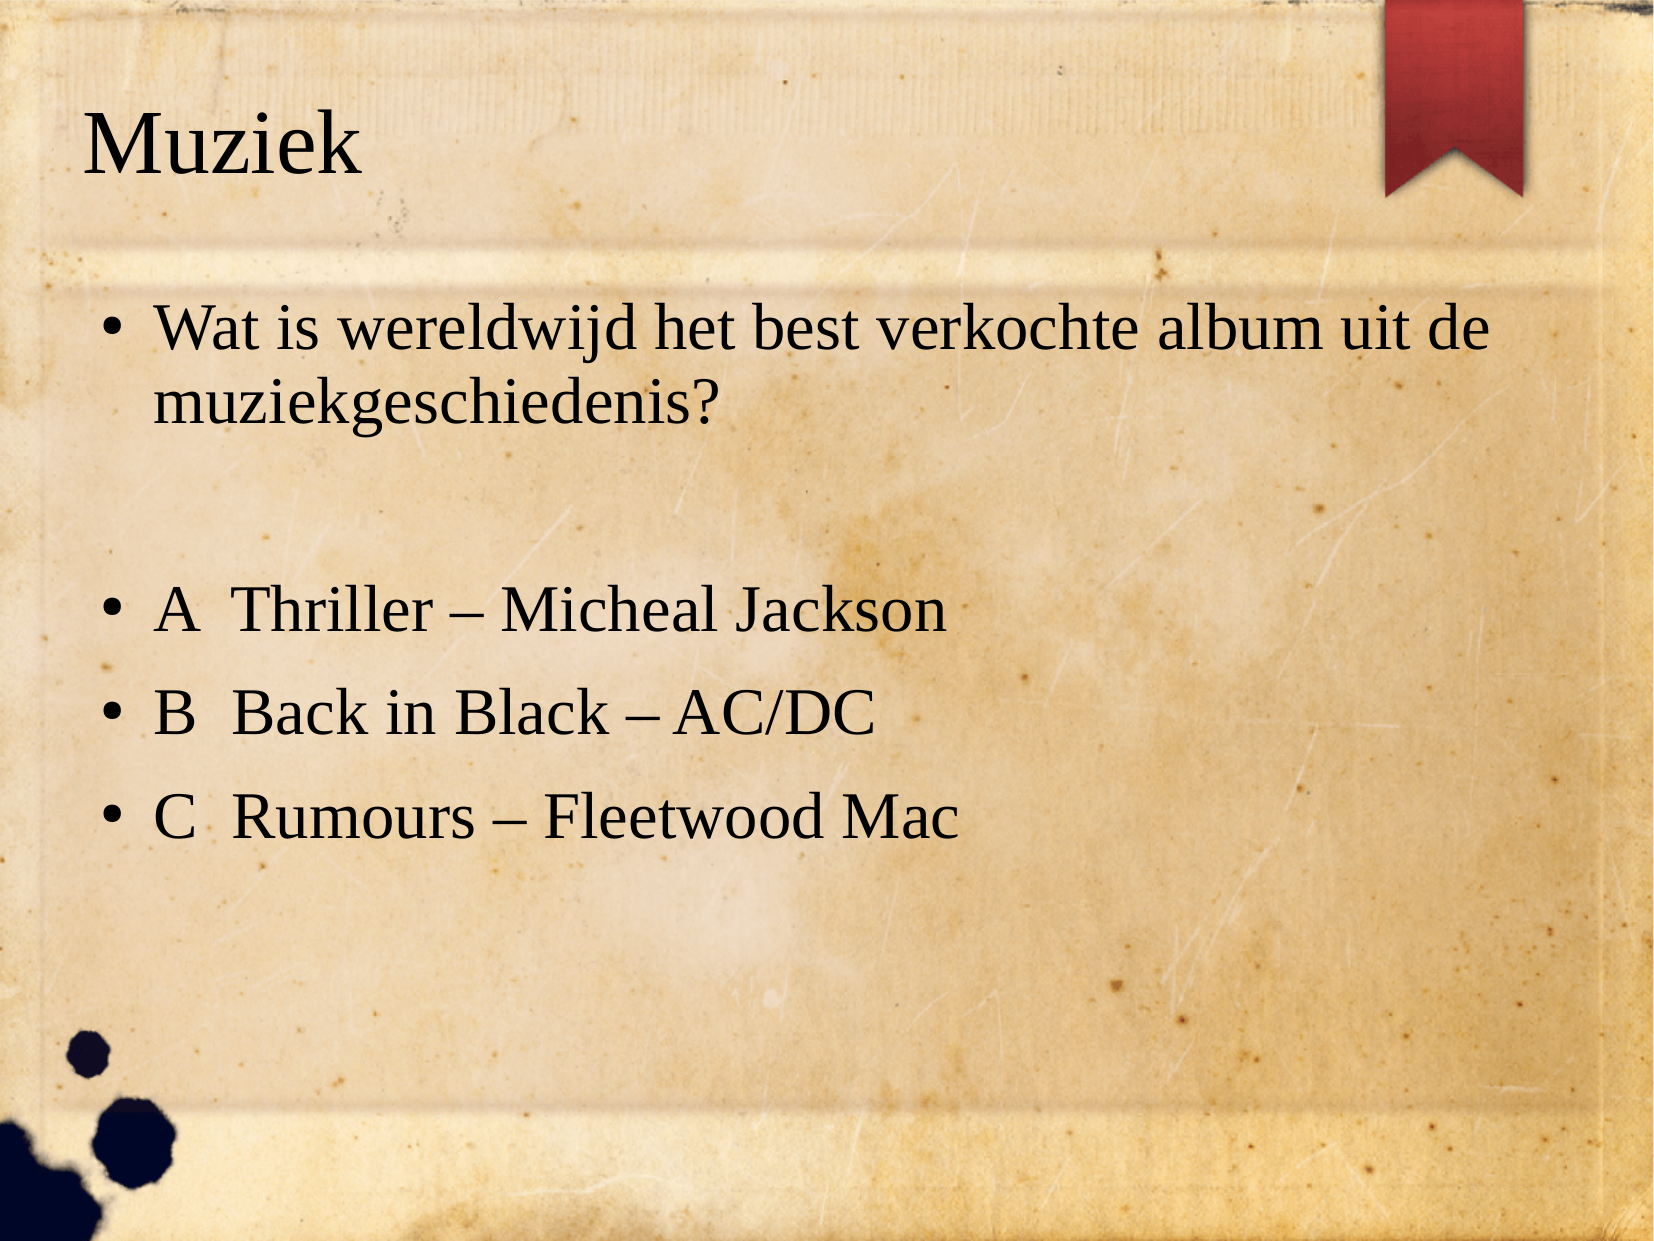

# Muziek
Wat is wereldwijd het best verkochte album uit de muziekgeschiedenis?
A Thriller – Micheal Jackson
B Back in Black – AC/DC
C Rumours – Fleetwood Mac